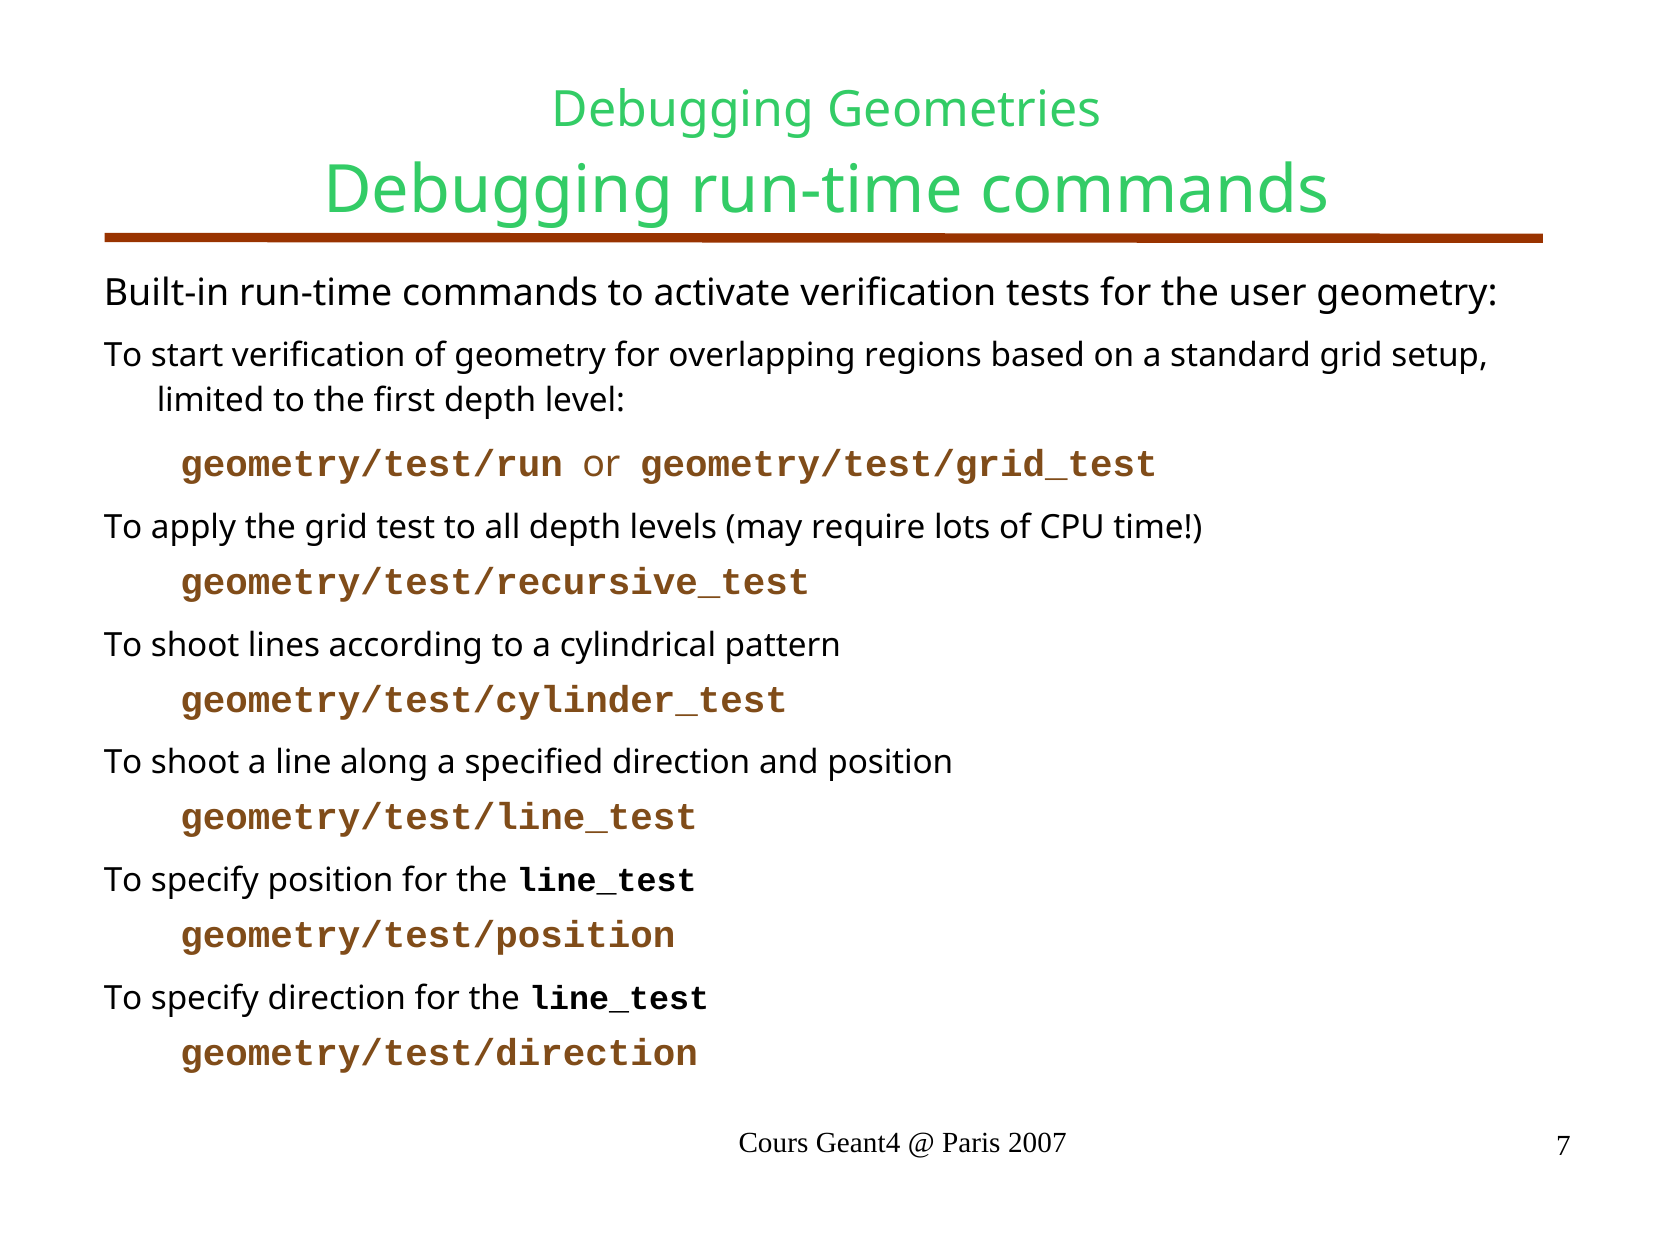

# Debugging Geometries Debugging run-time commands
Built-in run-time commands to activate verification tests for the user geometry:
To start verification of geometry for overlapping regions based on a standard grid setup, limited to the first depth level:
geometry/test/run or geometry/test/grid_test
To apply the grid test to all depth levels (may require lots of CPU time!)
geometry/test/recursive_test
To shoot lines according to a cylindrical pattern
geometry/test/cylinder_test
To shoot a line along a specified direction and position
geometry/test/line_test
To specify position for the line_test
geometry/test/position
To specify direction for the line_test
geometry/test/direction
Cours Geant4 @ Paris 2007
7